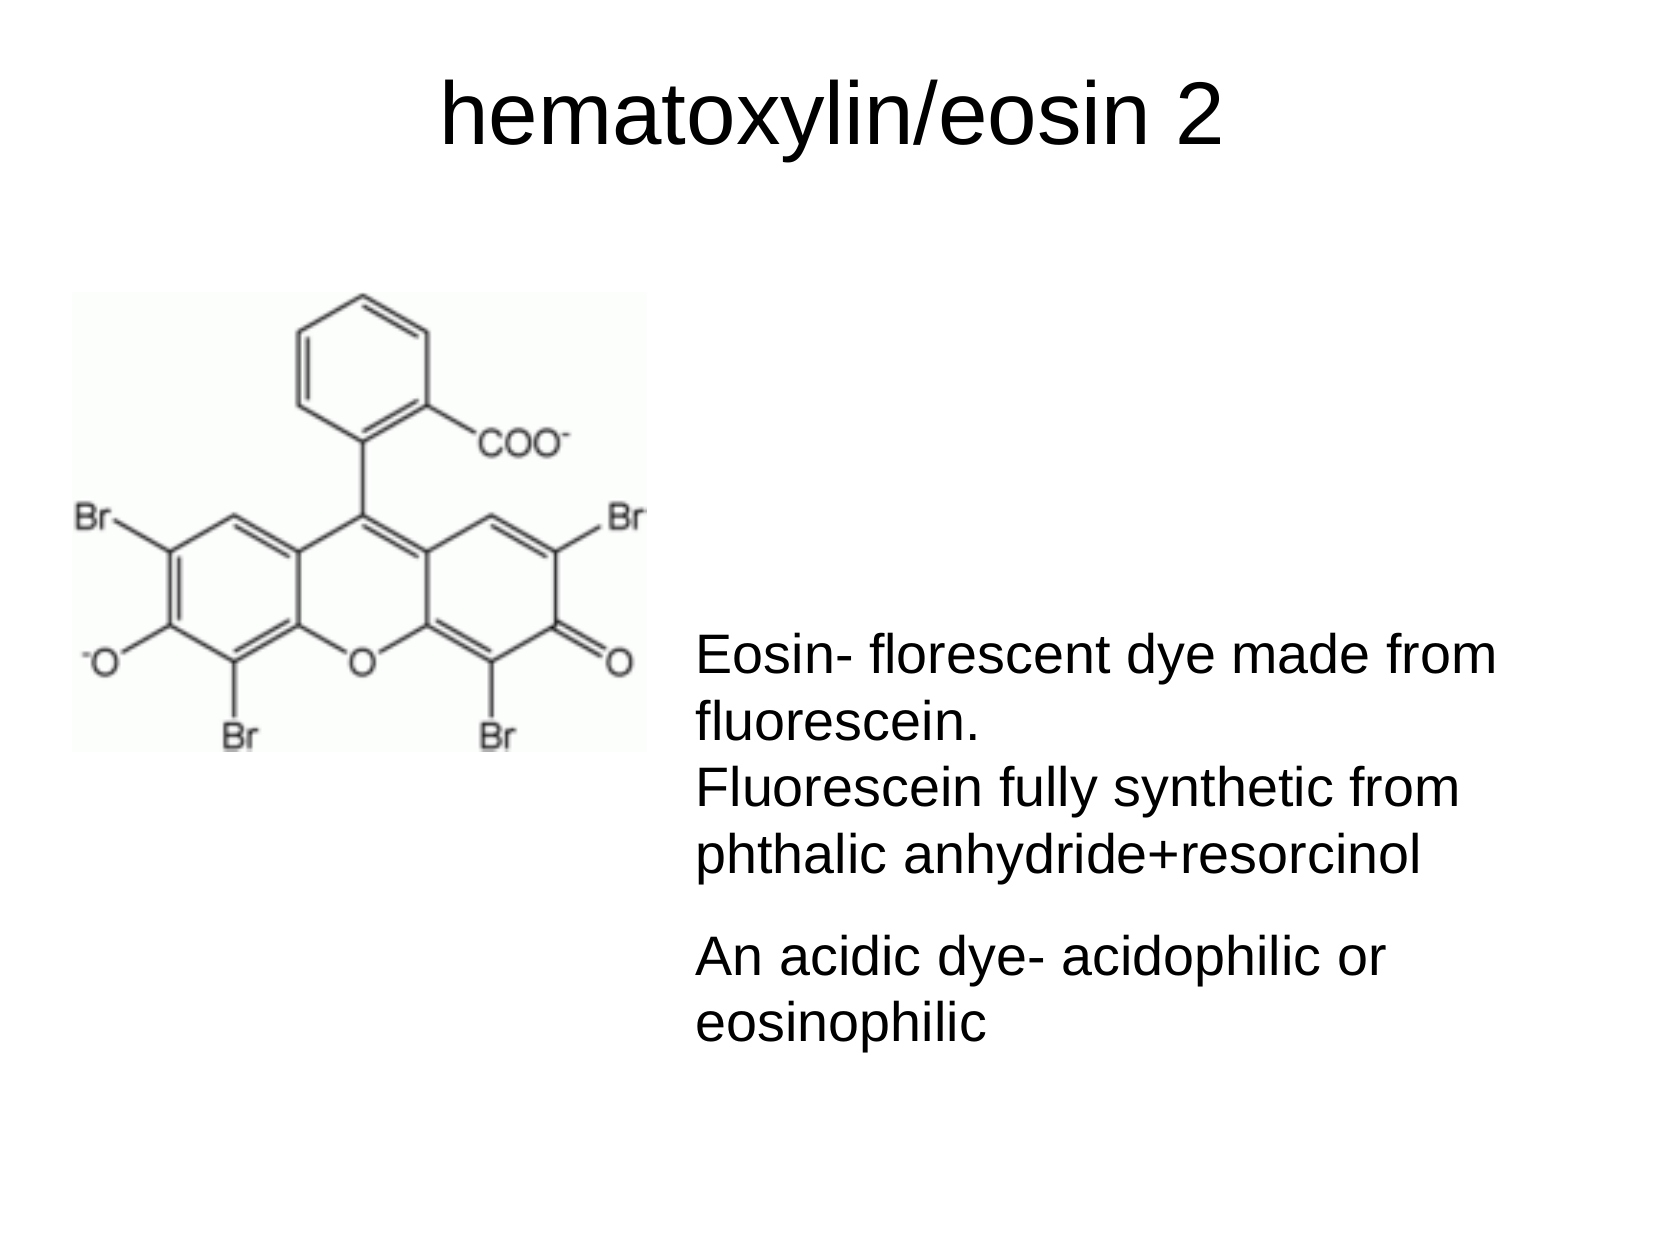

# hematoxylin/eosin 2
Eosin- florescent dye made from fluorescein.
Fluorescein fully synthetic from phthalic anhydride+resorcinol
An acidic dye- acidophilic or eosinophilic